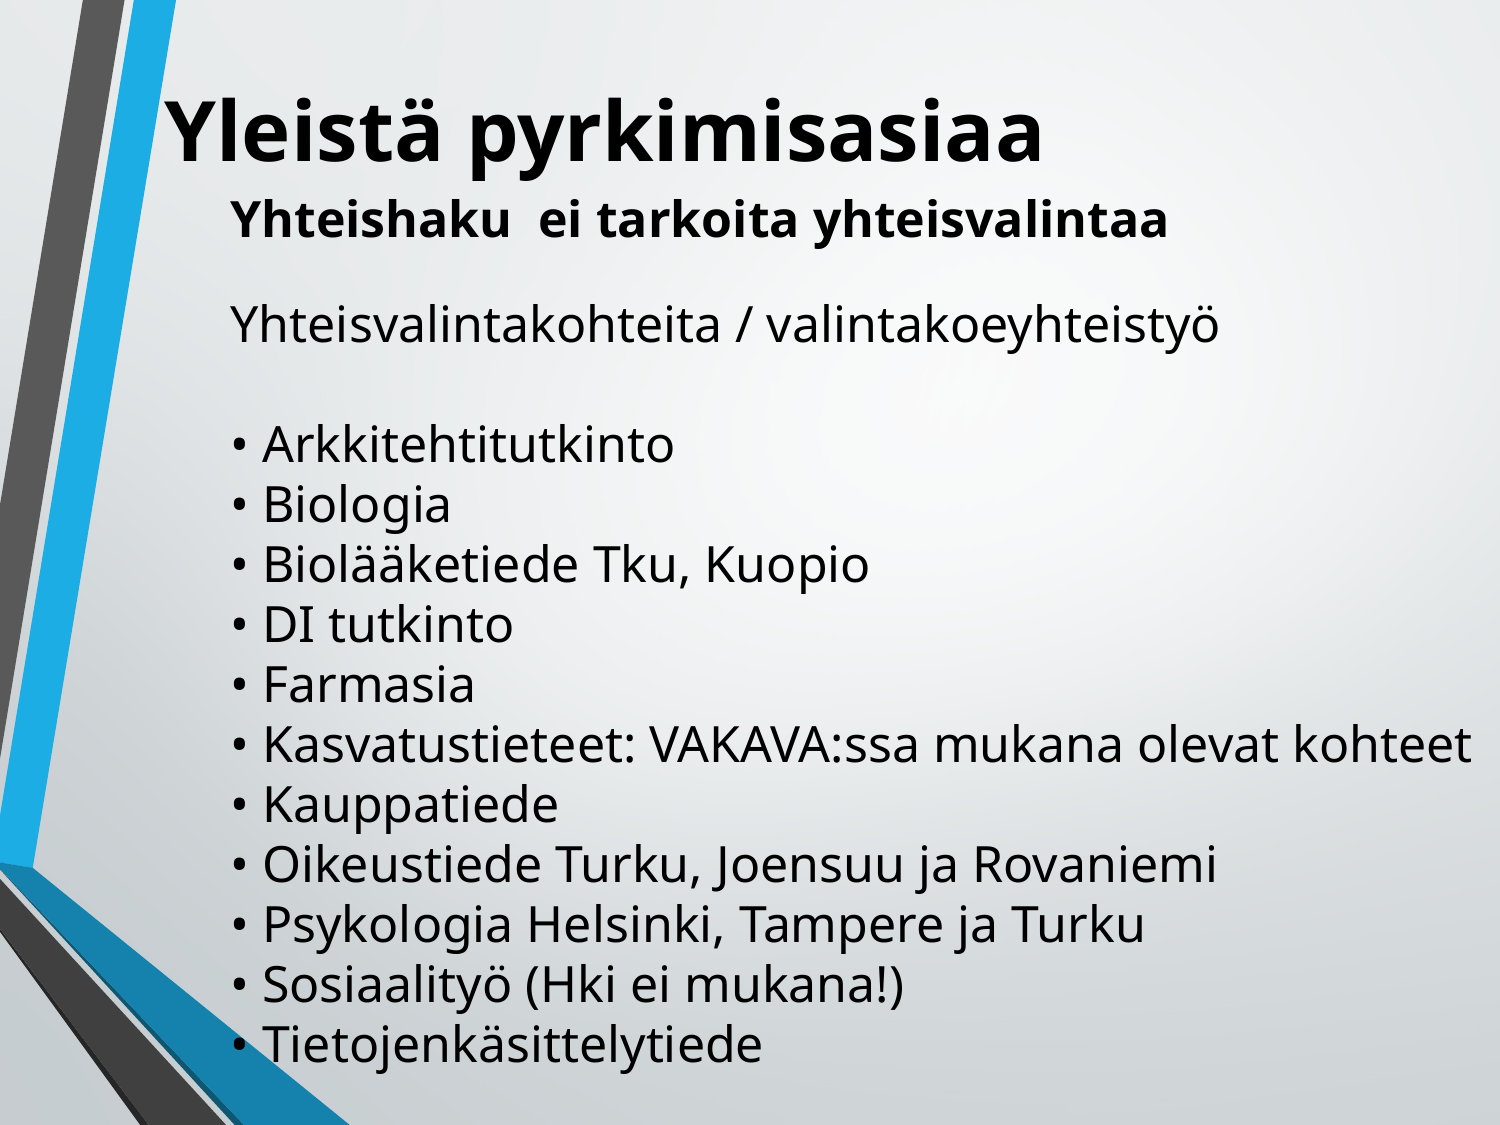

Yhteishaku  ei tarkoita yhteisvalintaa
Yhteisvalintakohteita / valintakoeyhteistyö
• Arkkitehtitutkinto
• Biologia
• Biolääketiede Tku, Kuopio
• DI tutkinto
• Farmasia
• Kasvatustieteet: VAKAVA:ssa mukana olevat kohteet
• Kauppatiede
• Oikeustiede Turku, Joensuu ja Rovaniemi
• Psykologia Helsinki, Tampere ja Turku
• Sosiaalityö (Hki ei mukana!)
• Tietojenkäsittelytiede
Yleistä pyrkimisasiaa